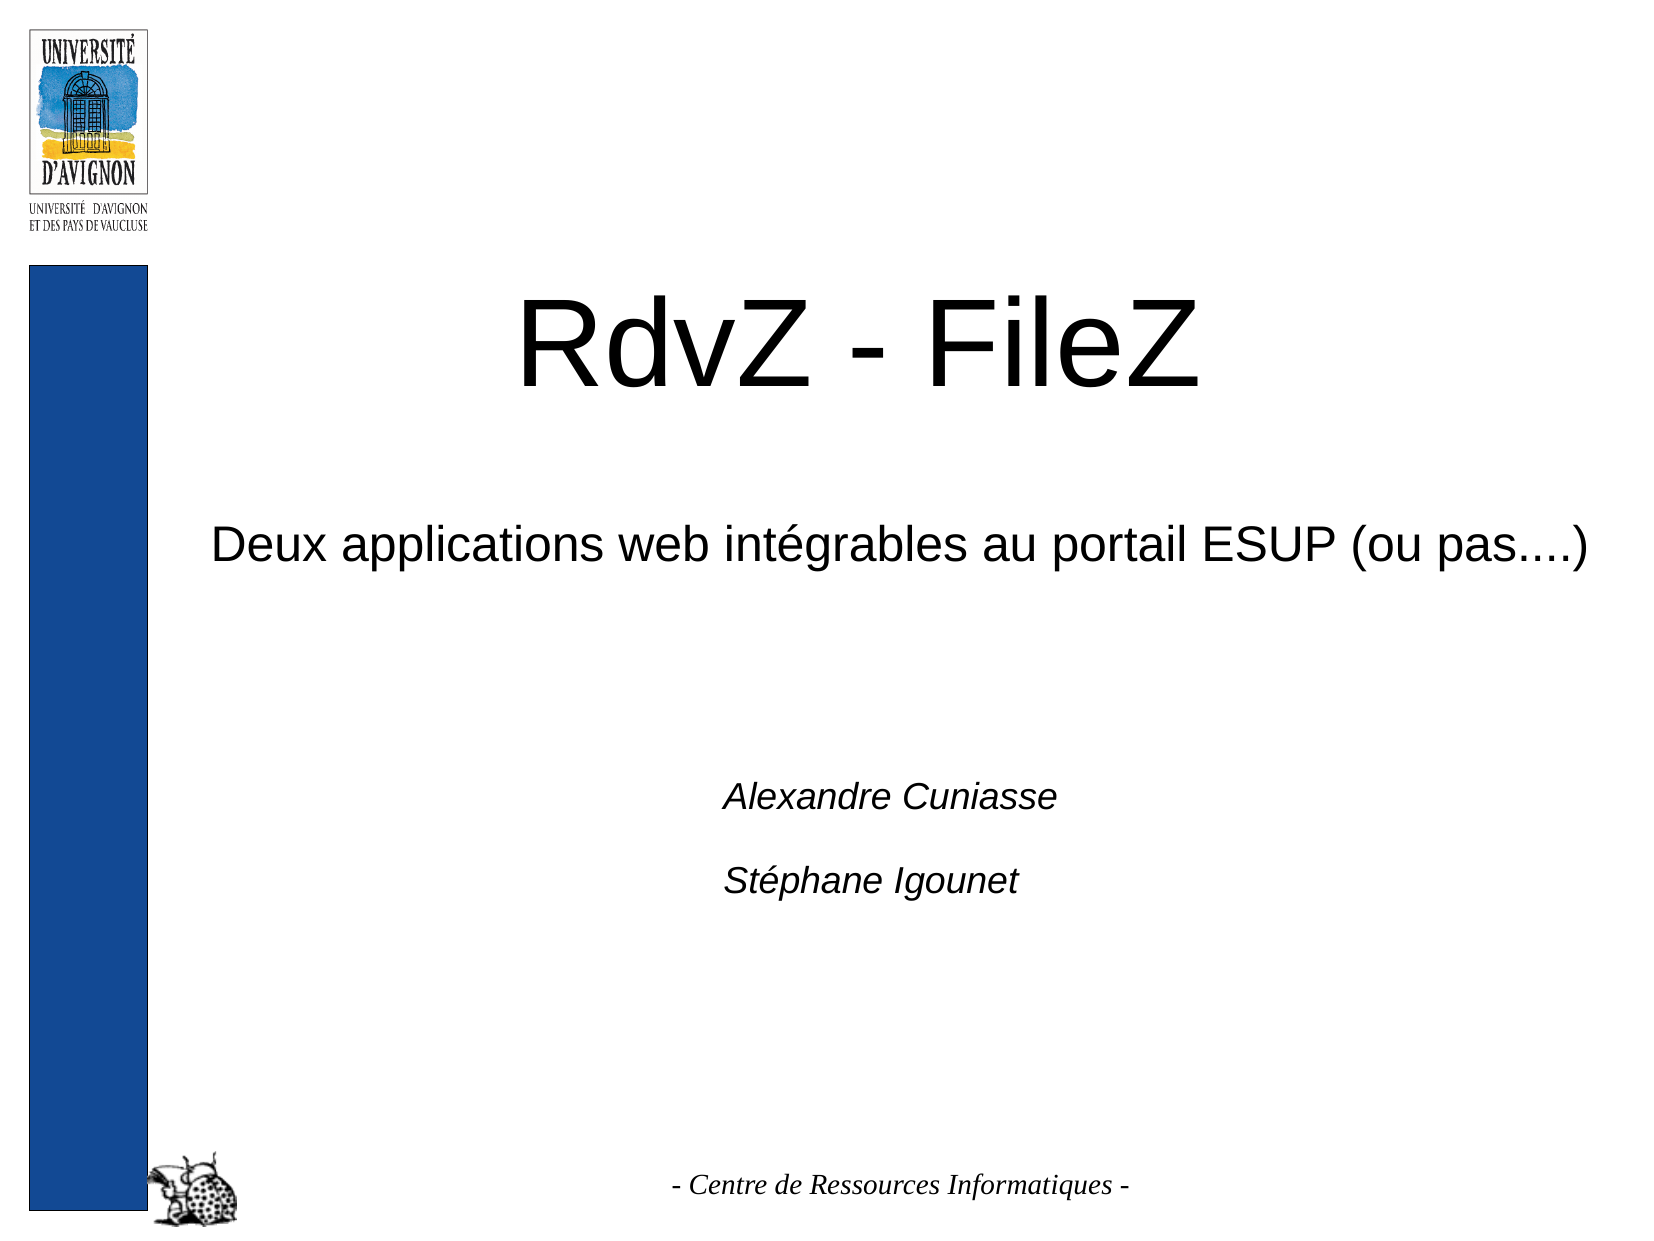

RdvZ - FileZ
Deux applications web intégrables au portail ESUP (ou pas....)
Alexandre Cuniasse
Stéphane Igounet
 - Centre de Ressources Informatiques -